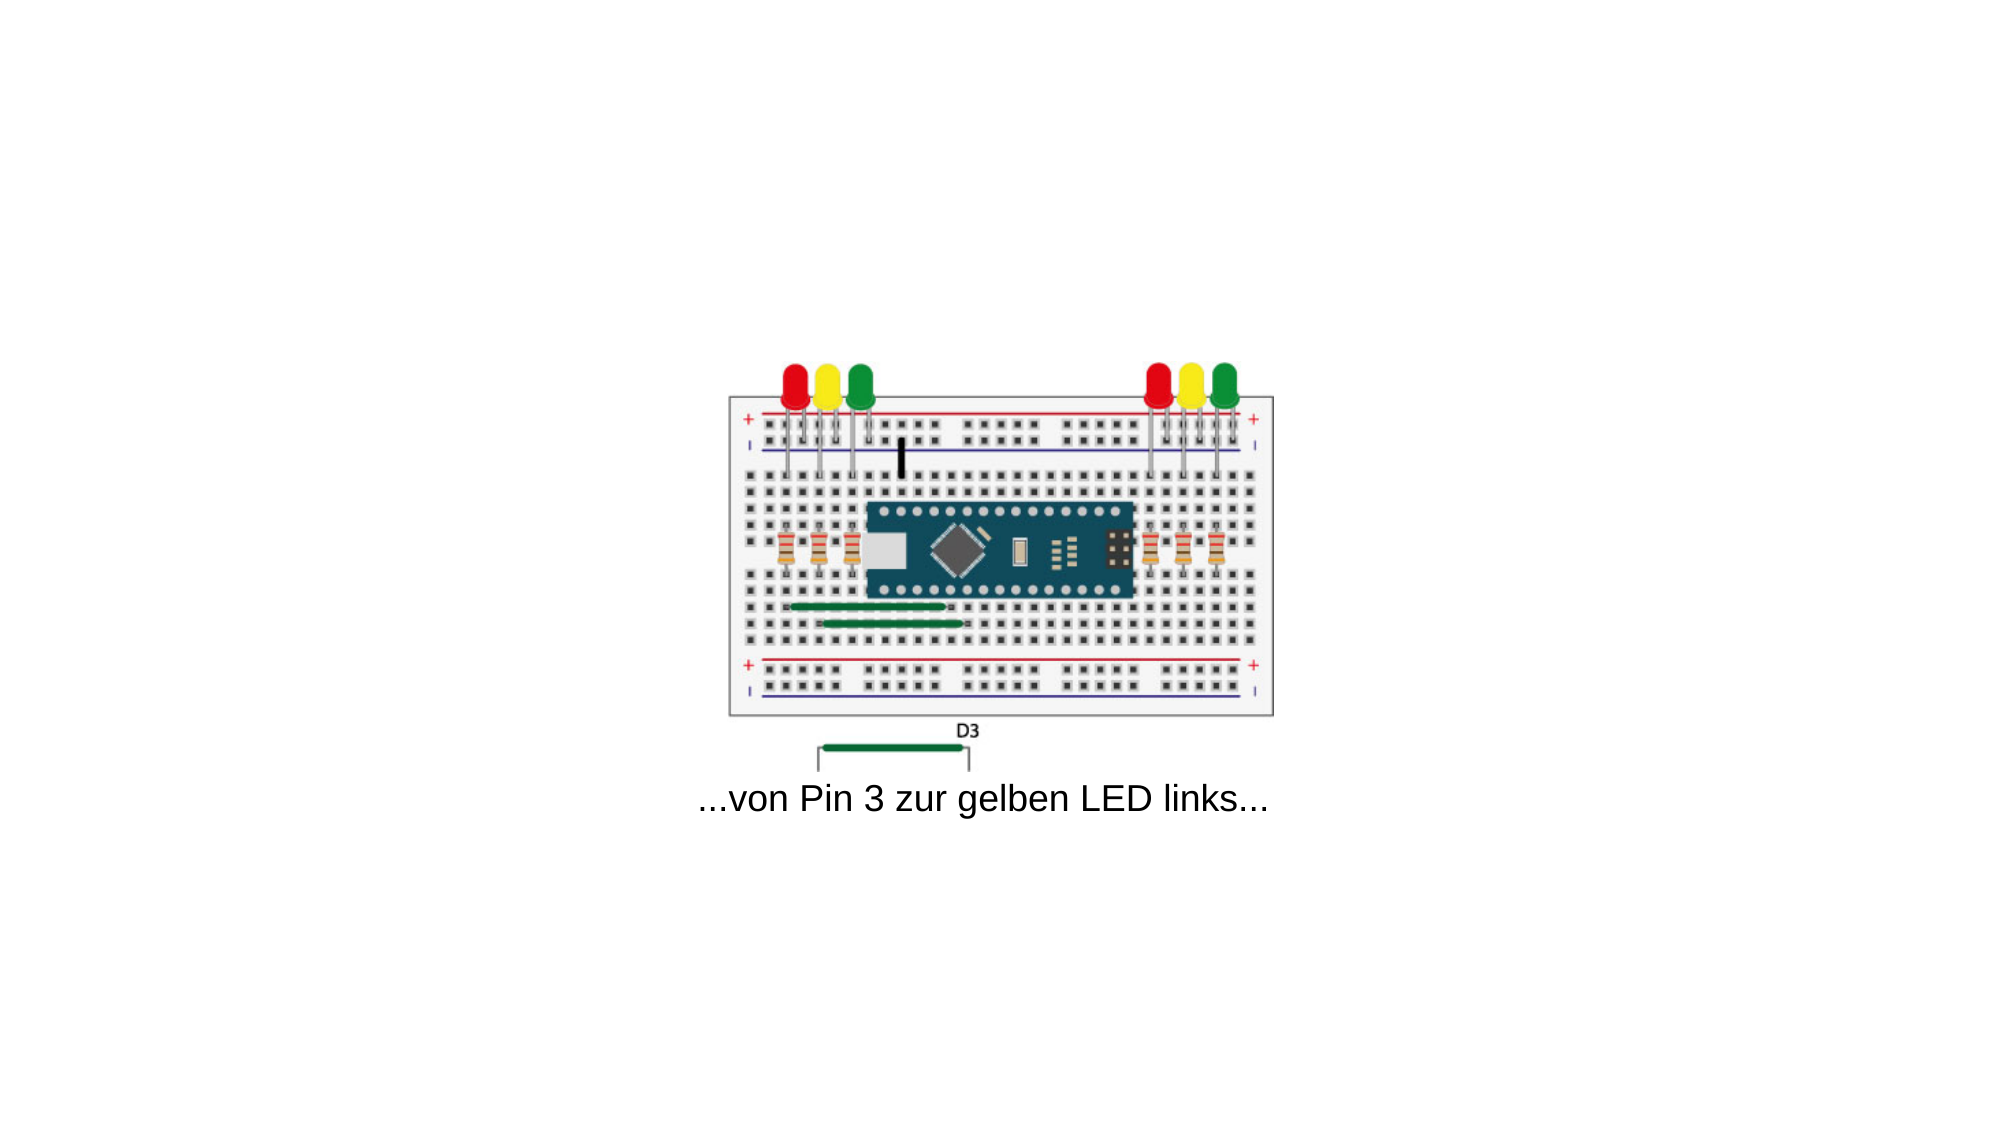

...von Pin 3 zur gelben LED links...